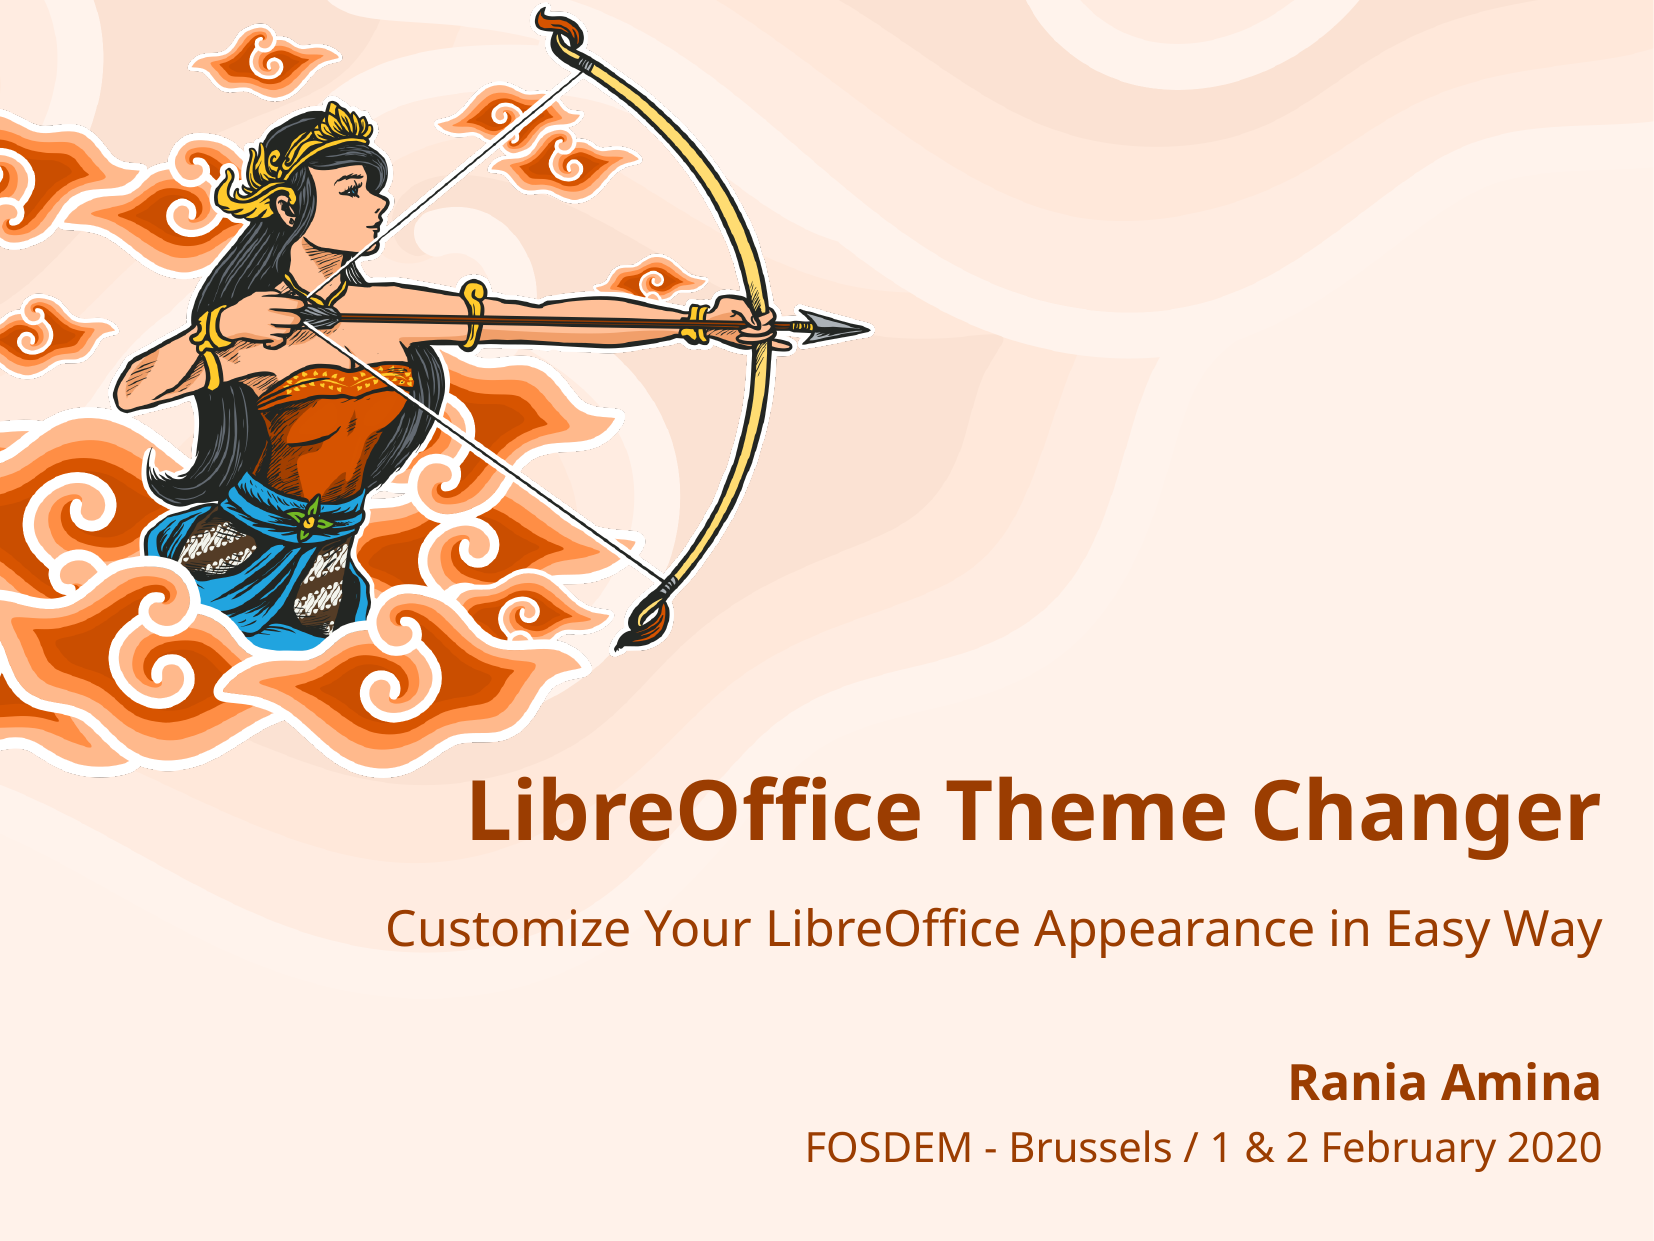

LibreOffice Theme Changer
Customize Your LibreOffice Appearance in Easy Way
Rania Amina
FOSDEM - Brussels / 1 & 2 February 2020